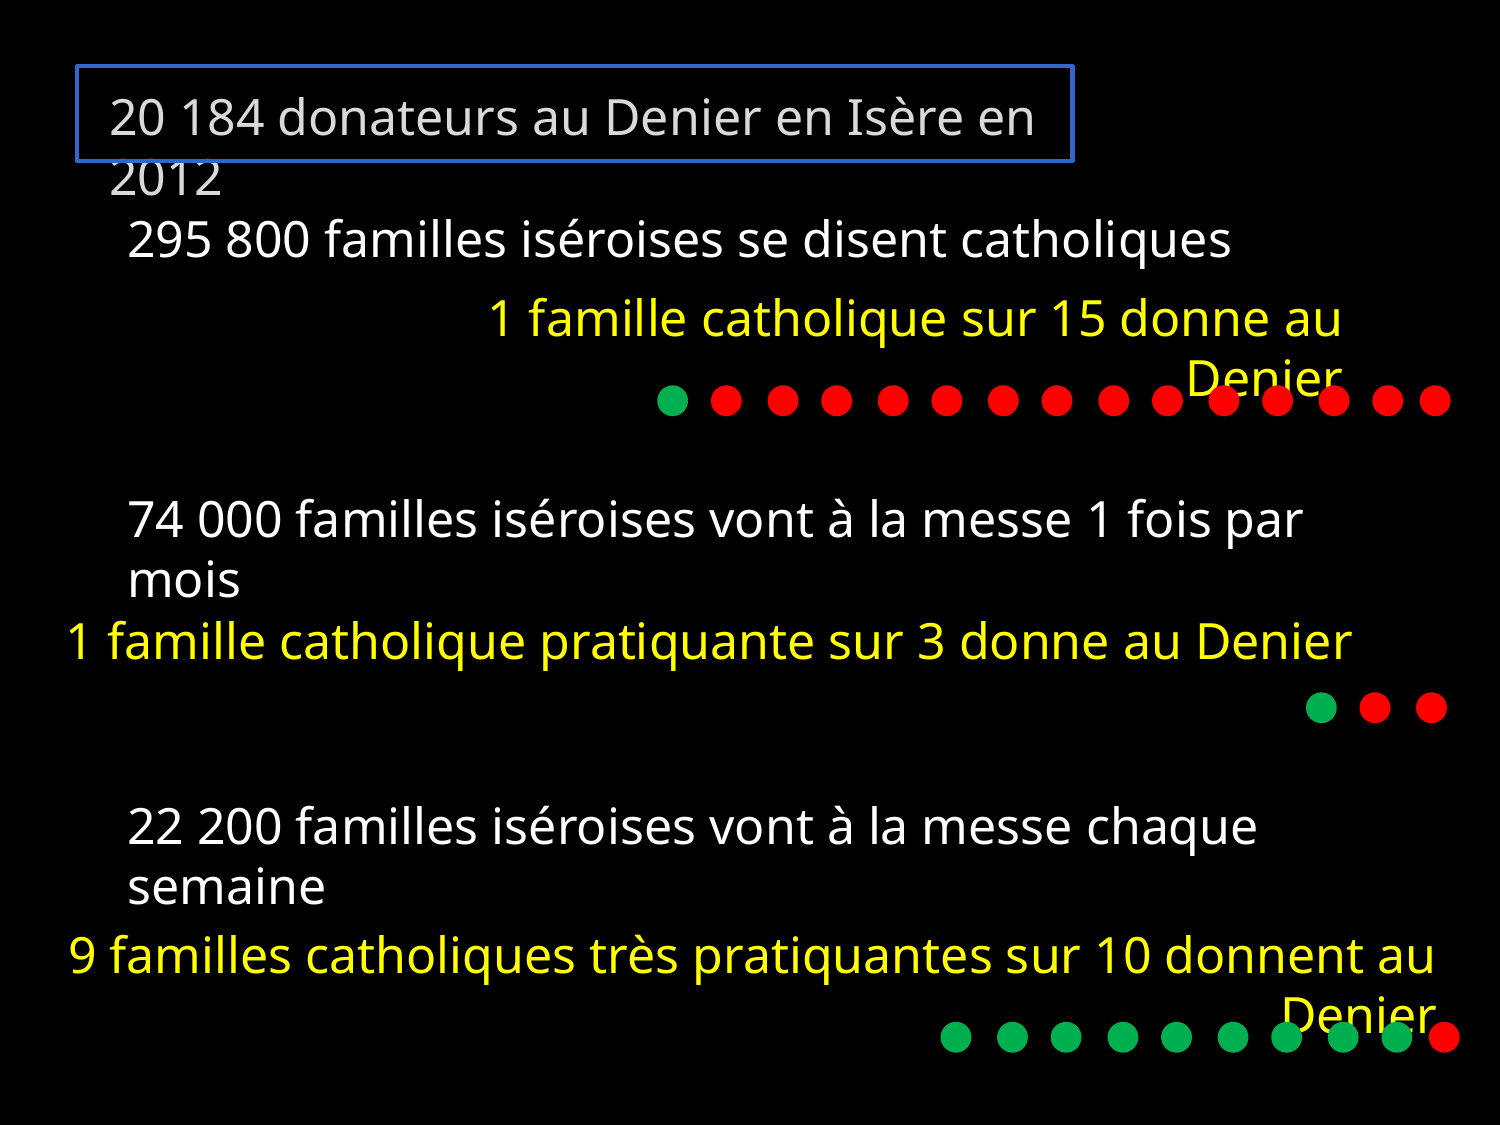

20 184 donateurs au Denier en Isère en 2012
295 800 familles iséroises se disent catholiques
1 famille catholique sur 15 donne au Denier
74 000 familles iséroises vont à la messe 1 fois par mois
1 famille catholique pratiquante sur 3 donne au Denier
22 200 familles iséroises vont à la messe chaque semaine
9 familles catholiques très pratiquantes sur 10 donnent au Denier